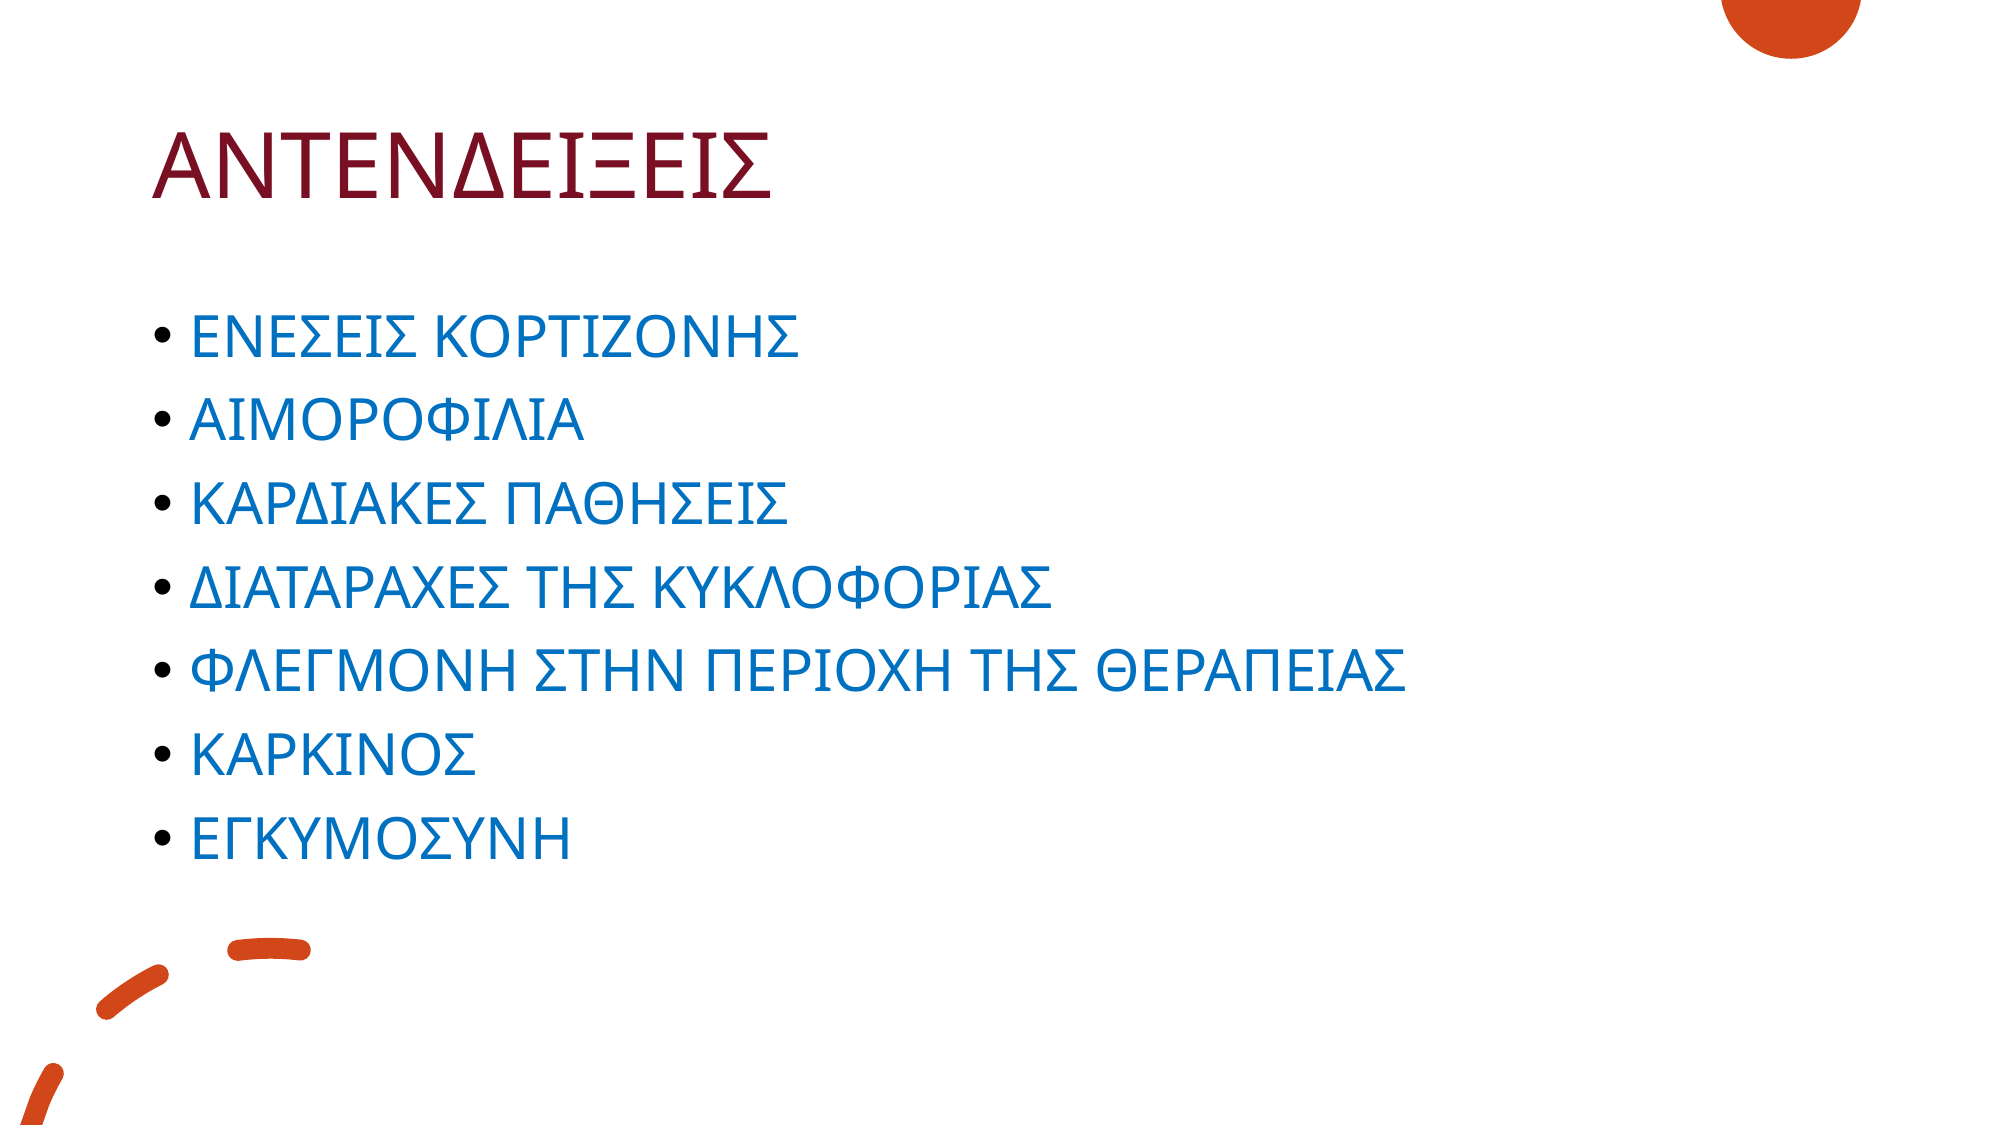

# ΑΝΤΕΝΔΕΙΞΕΙΣ
ΕΝΕΣΕΙΣ ΚΟΡΤΙΖΟΝΗΣ
ΑΙΜΟΡΟΦΙΛΙΑ
ΚΑΡΔΙΑΚΕΣ ΠΑΘΗΣΕΙΣ
ΔΙΑΤΑΡΑΧΕΣ ΤΗΣ ΚΥΚΛΟΦΟΡΙΑΣ
ΦΛΕΓΜΟΝΗ ΣΤΗΝ ΠΕΡΙΟΧΗ ΤΗΣ ΘΕΡΑΠΕΙΑΣ
ΚΑΡΚΙΝΟΣ
ΕΓΚΥΜΟΣΥΝΗ